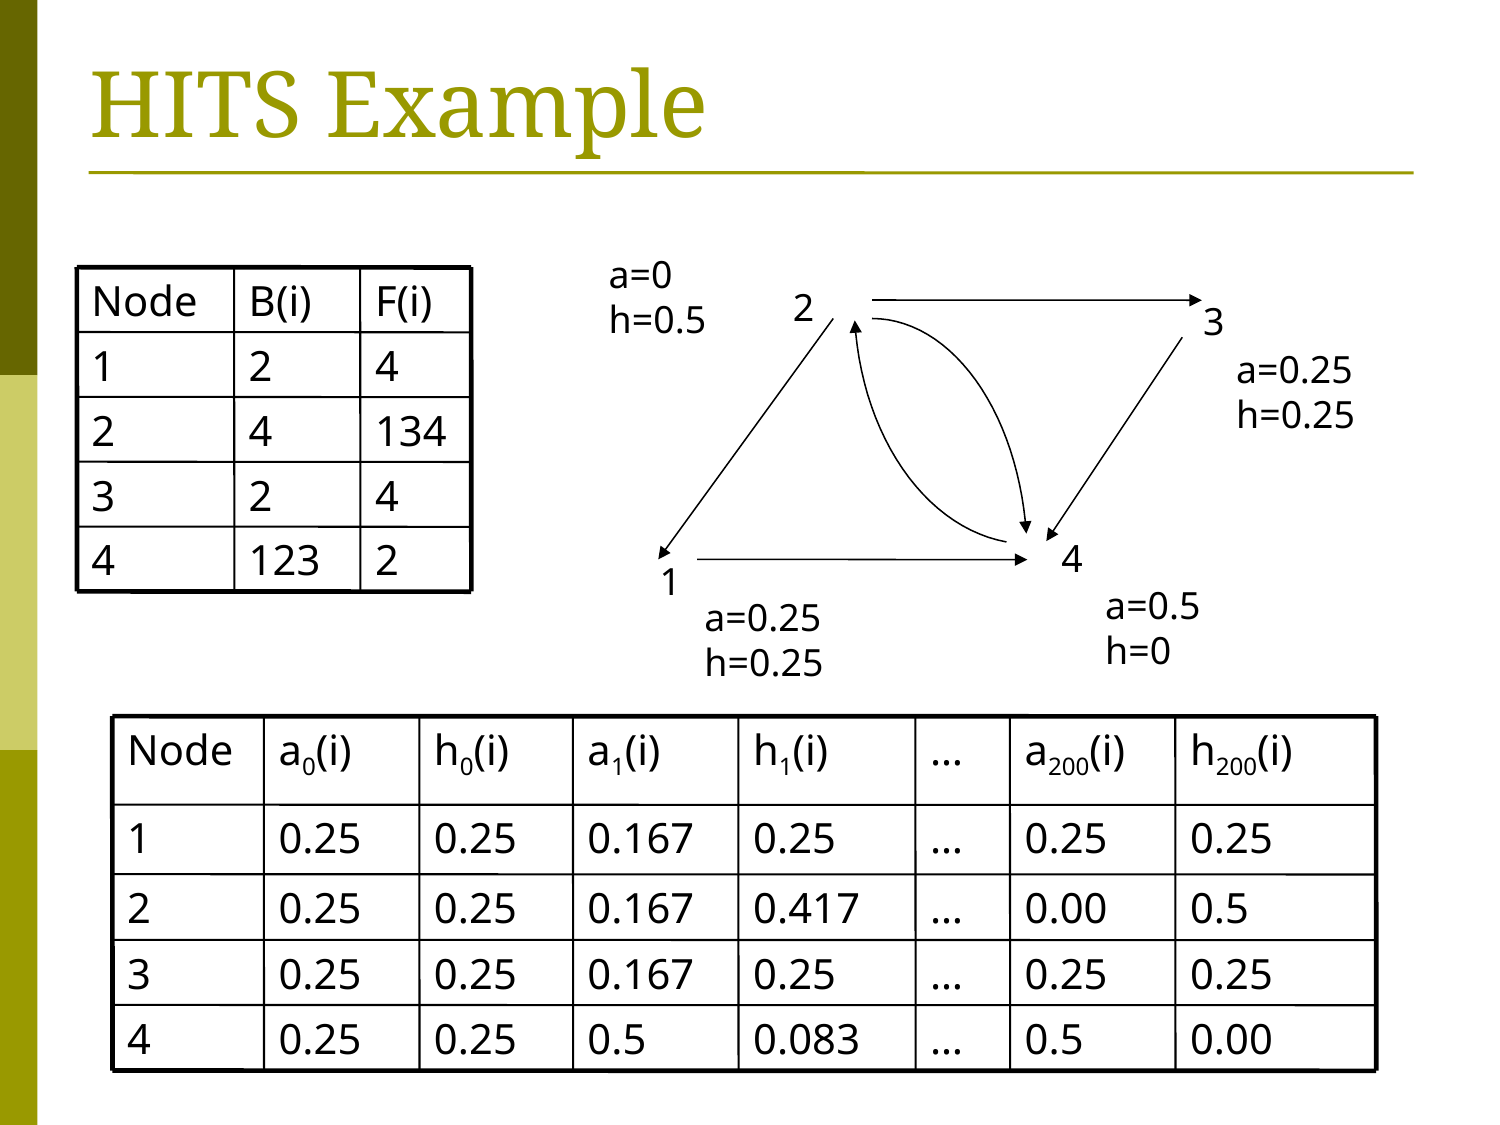

# HITS Example
a=0
h=0.5
Node
B(i)‏
F(i)‏
1
2
4
2
4
134
3
2
4
4
123
2
2
3
a=0.25
h=0.25
4
1
a=0.5
h=0
a=0.25
h=0.25
Node
a0(i)‏
h0(i)‏
a1(i)‏
h1(i)‏
…
a200(i)‏
h200(i)‏
1
0.25
0.25
0.167
0.25
…
0.25
0.25
2
0.25
0.25
0.167
0.417
…
0.00
0.5
3
0.25
0.25
0.167
0.25
…
0.25
0.25
4
0.25
0.25
0.5
0.083
…
0.5
0.00